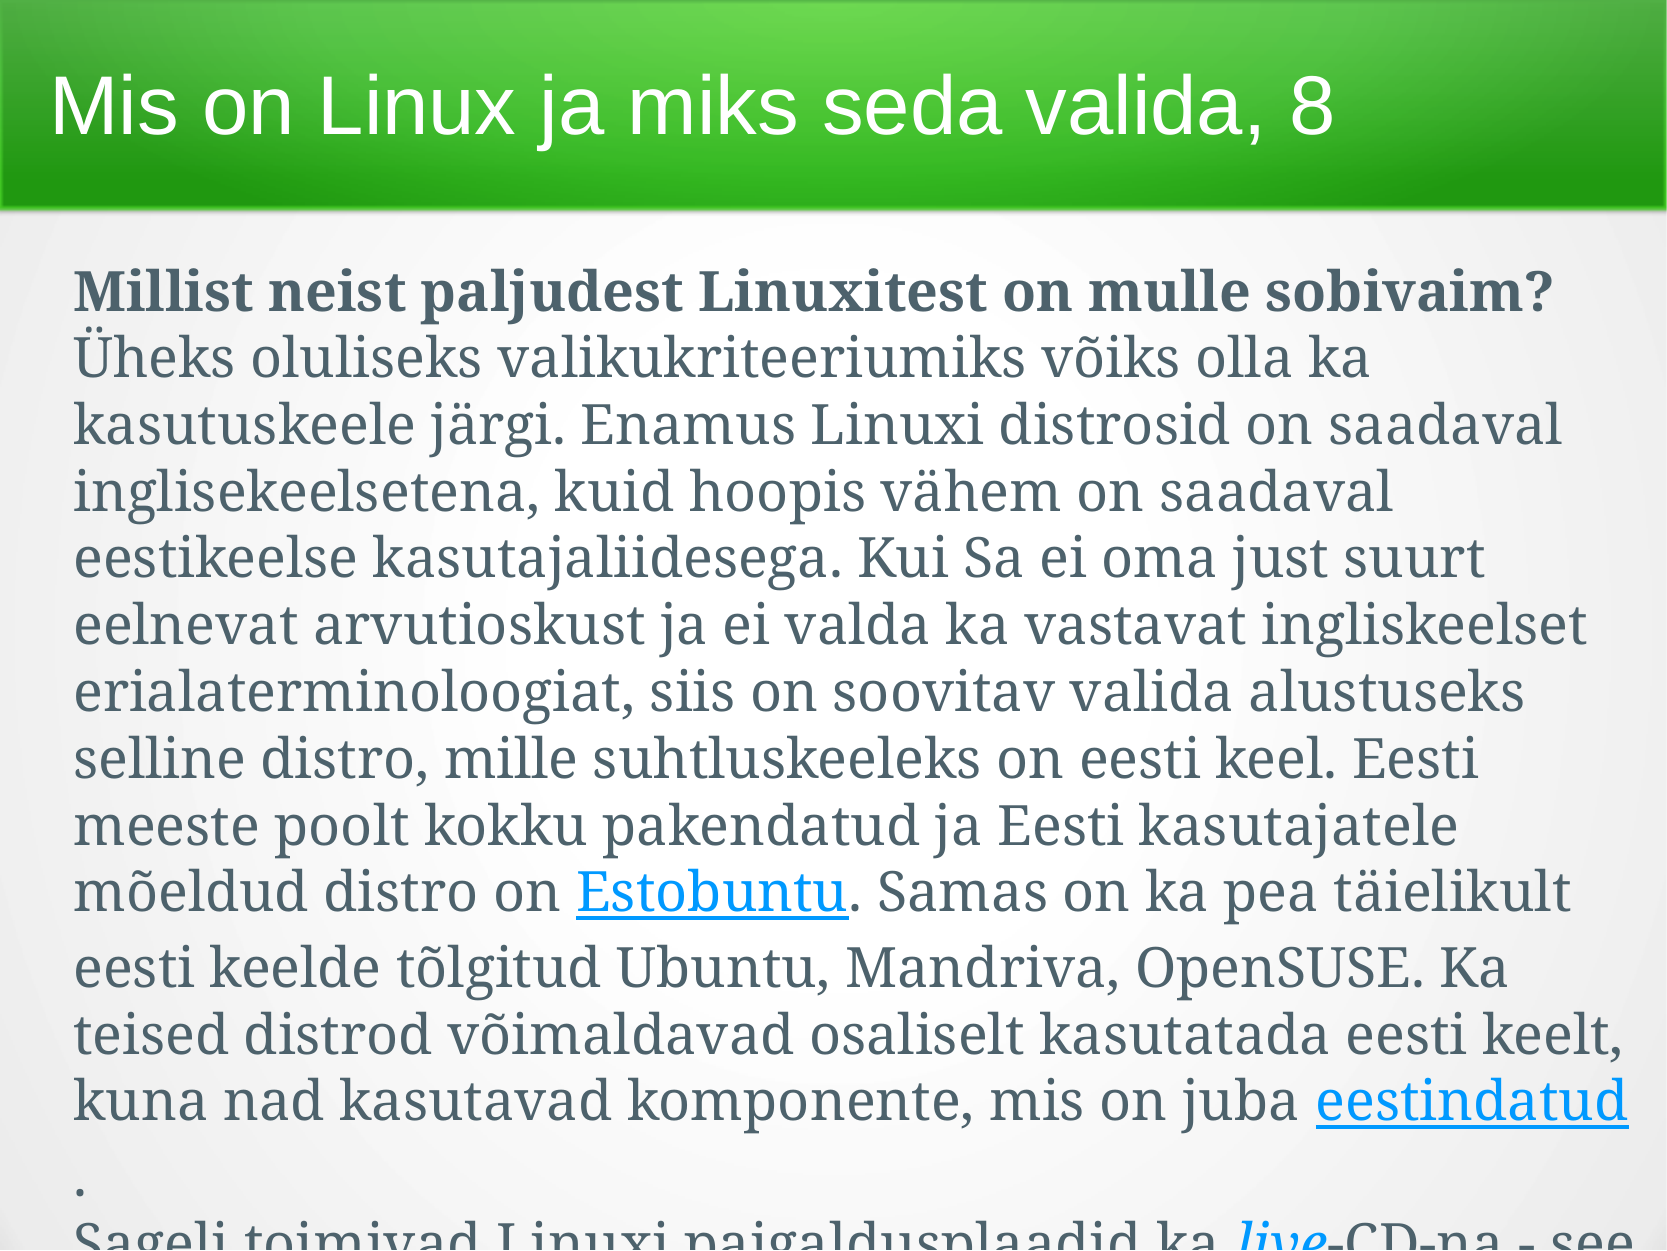

# Mis on Linux ja miks seda valida, 8
Millist neist paljudest Linuxitest on mulle sobivaim?
Üheks oluliseks valikukriteeriumiks võiks olla ka kasutuskeele järgi. Enamus Linuxi distrosid on saadaval inglisekeelsetena, kuid hoopis vähem on saadaval eestikeelse kasutajaliidesega. Kui Sa ei oma just suurt eelnevat arvutioskust ja ei valda ka vastavat ingliskeelset erialaterminoloogiat, siis on soovitav valida alustuseks selline distro, mille suhtluskeeleks on eesti keel. Eesti meeste poolt kokku pakendatud ja Eesti kasutajatele mõeldud distro on Estobuntu. Samas on ka pea täielikult eesti keelde tõlgitud Ubuntu, Mandriva, OpenSUSE. Ka teised distrod võimaldavad osaliselt kasutatada eesti keelt, kuna nad kasutavad komponente, mis on juba eestindatud.
Sageli toimivad Linuxi paigaldusplaadid ka live-CD-na - see tähendab, et saab antud distrot enne paigaldamist proovida.